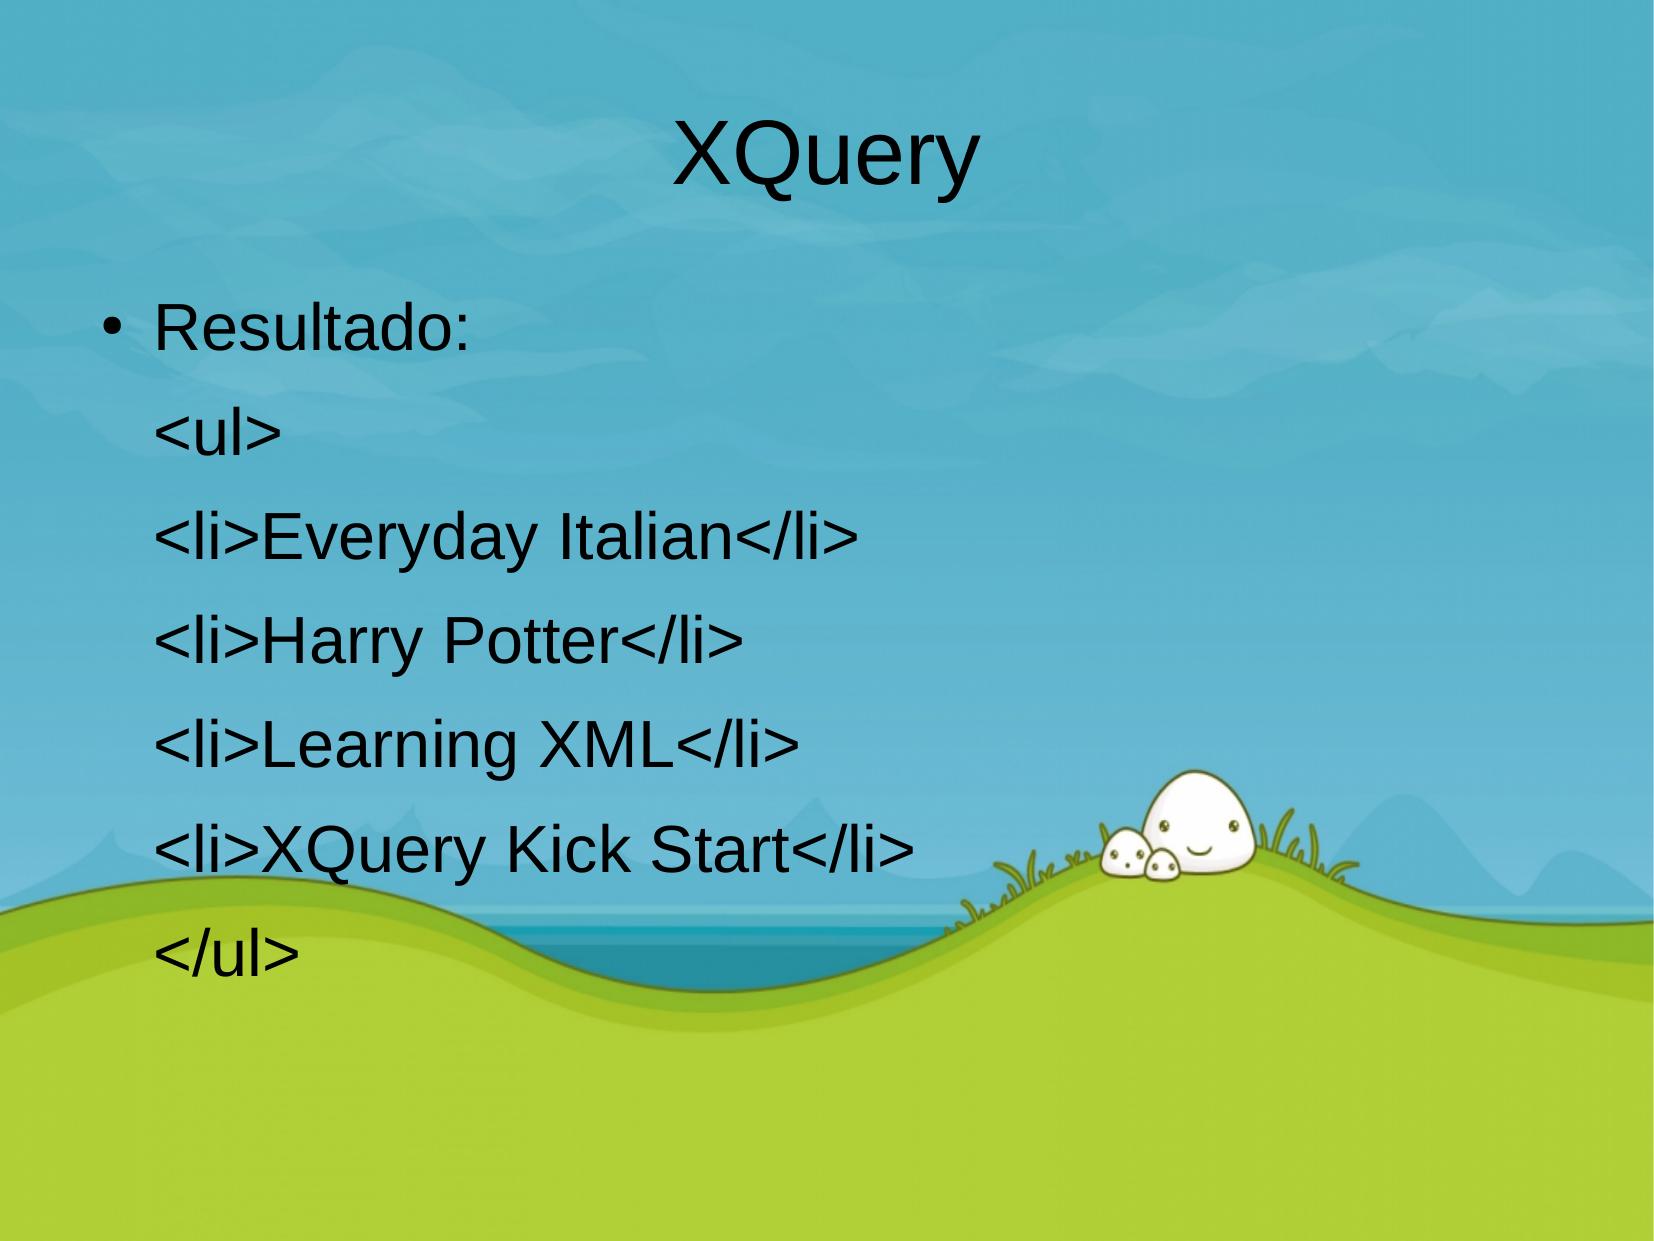

# XQuery
Resultado:
<ul>
<li>Everyday Italian</li>
<li>Harry Potter</li>
<li>Learning XML</li>
<li>XQuery Kick Start</li>
</ul>